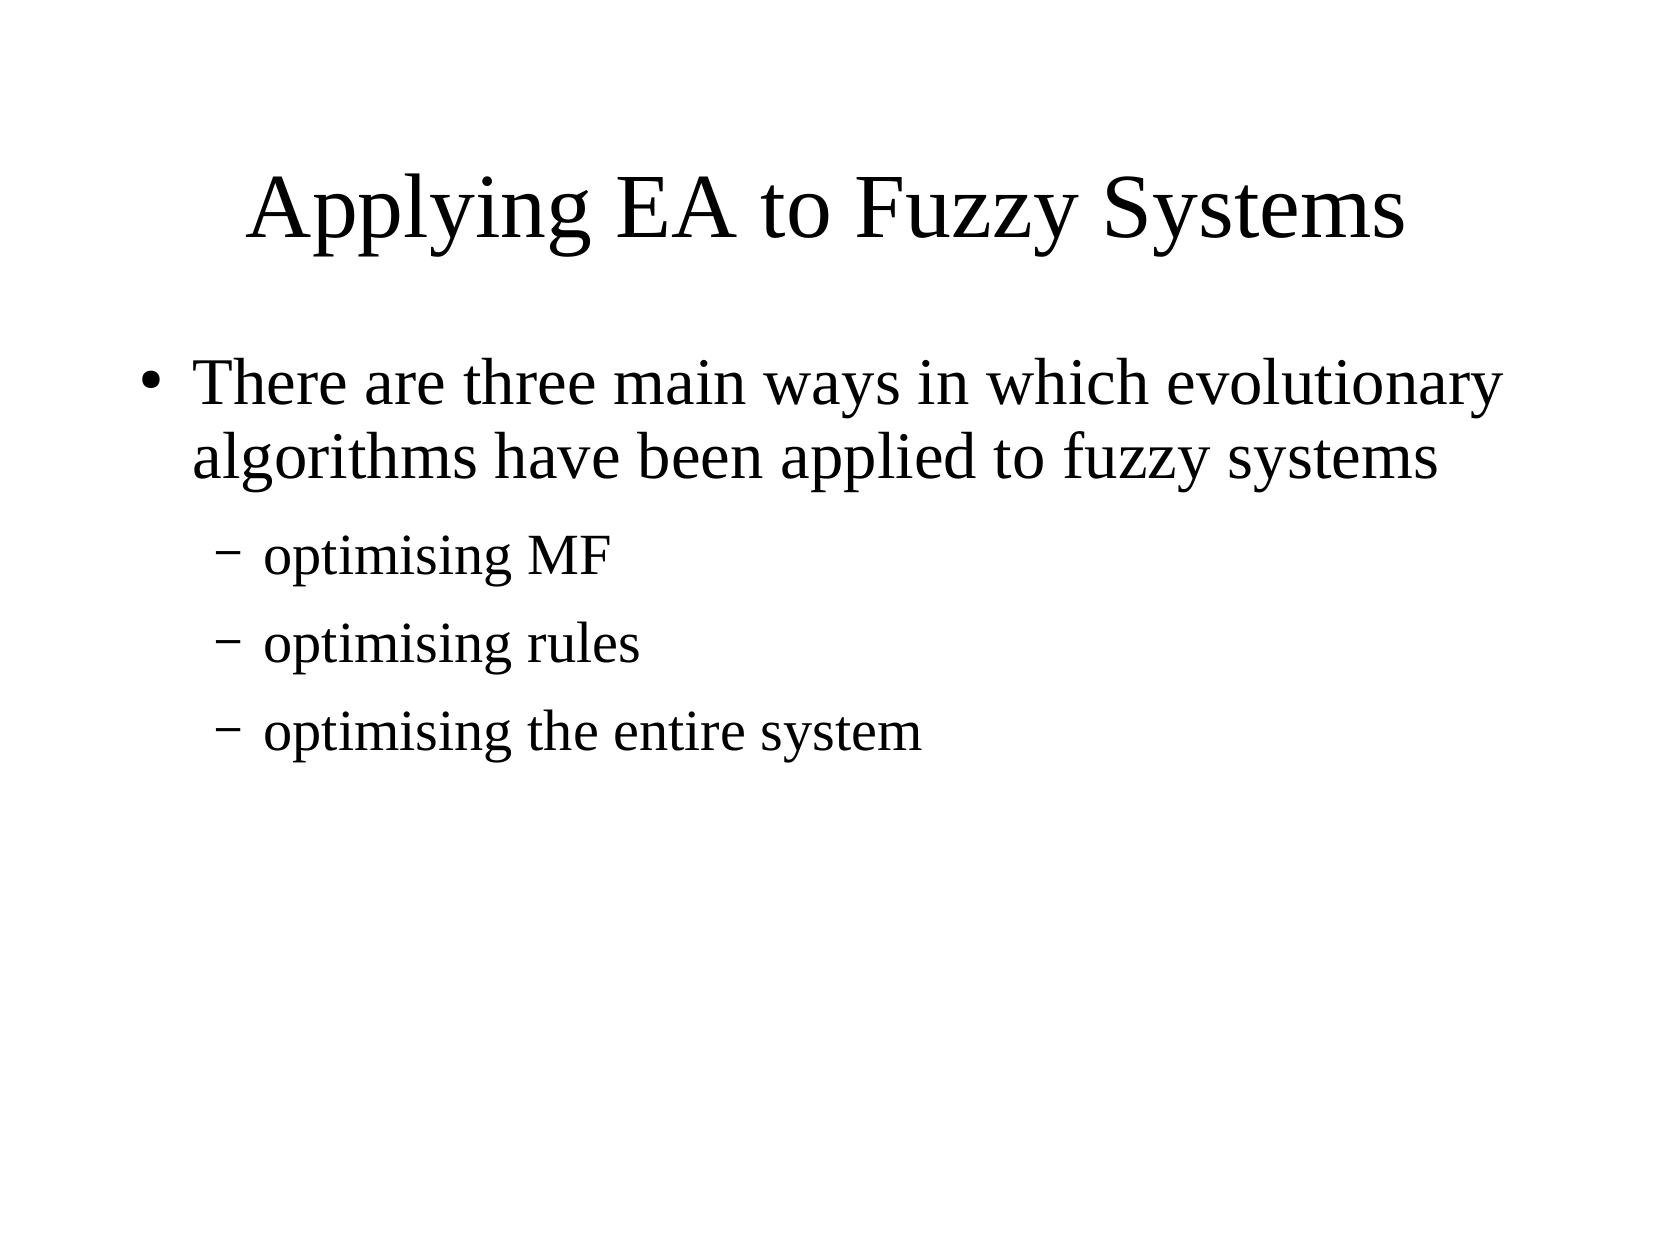

# Applying EA to Fuzzy Systems
There are three main ways in which evolutionary algorithms have been applied to fuzzy systems
optimising MF
optimising rules
optimising the entire system